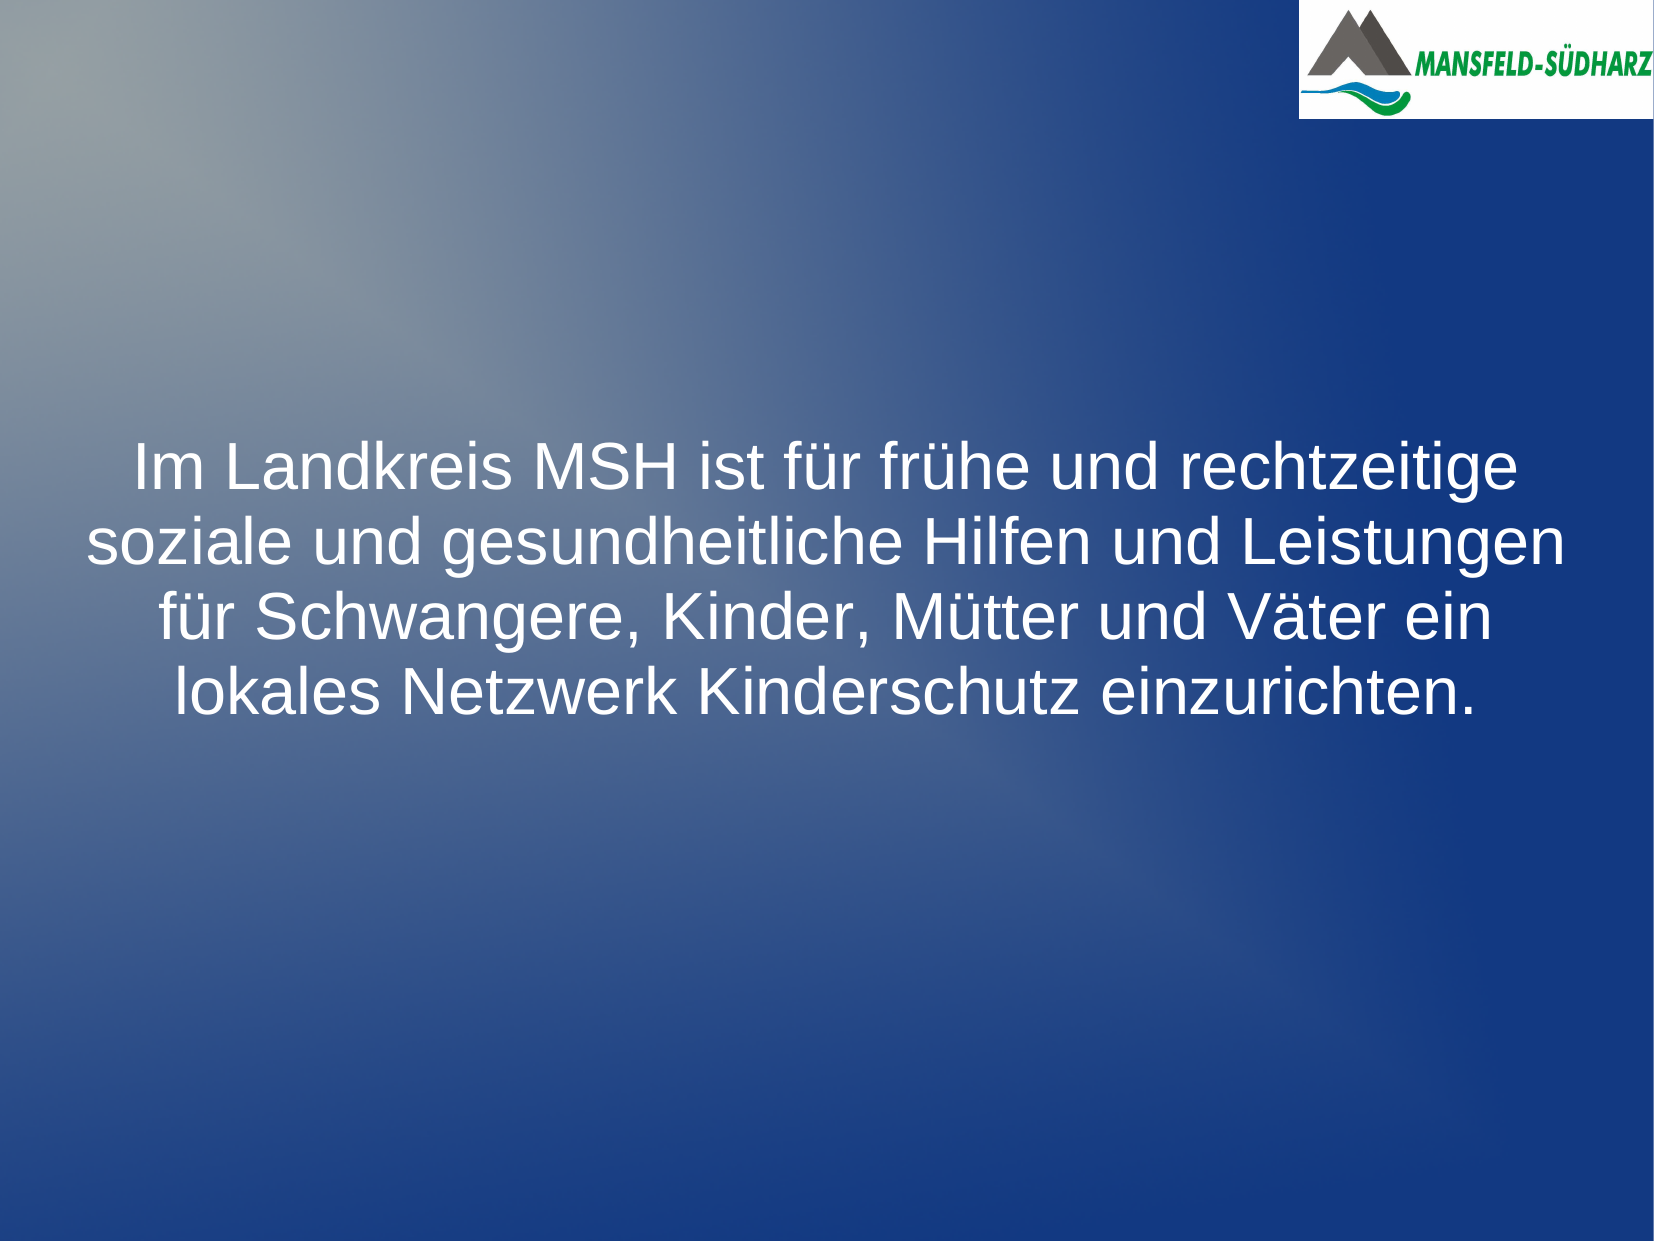

# Im Landkreis MSH ist für frühe und rechtzeitige soziale und gesundheitliche Hilfen und Leistungen für Schwangere, Kinder, Mütter und Väter ein lokales Netzwerk Kinderschutz einzurichten.